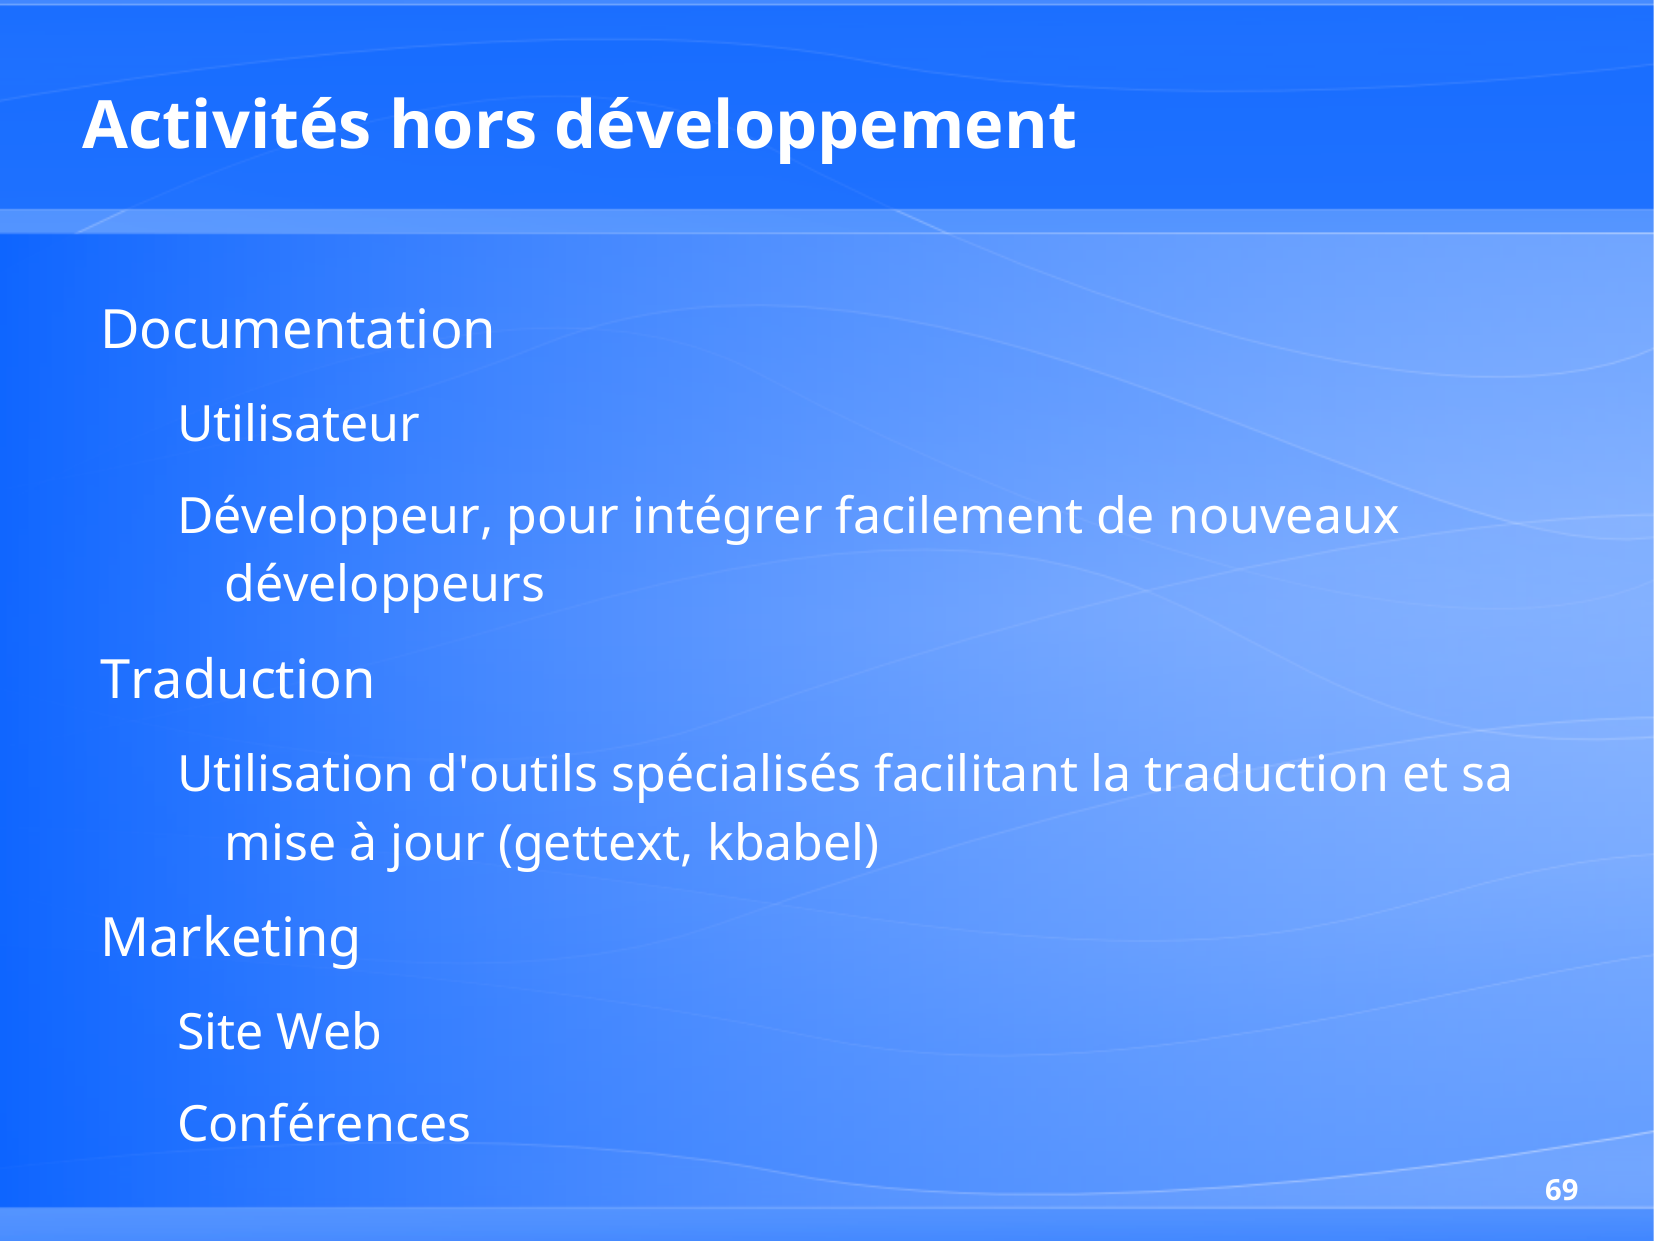

# Activités hors développement
Documentation
Utilisateur
Développeur, pour intégrer facilement de nouveaux développeurs
Traduction
Utilisation d'outils spécialisés facilitant la traduction et sa mise à jour (gettext, kbabel)
Marketing
Site Web
Conférences
69